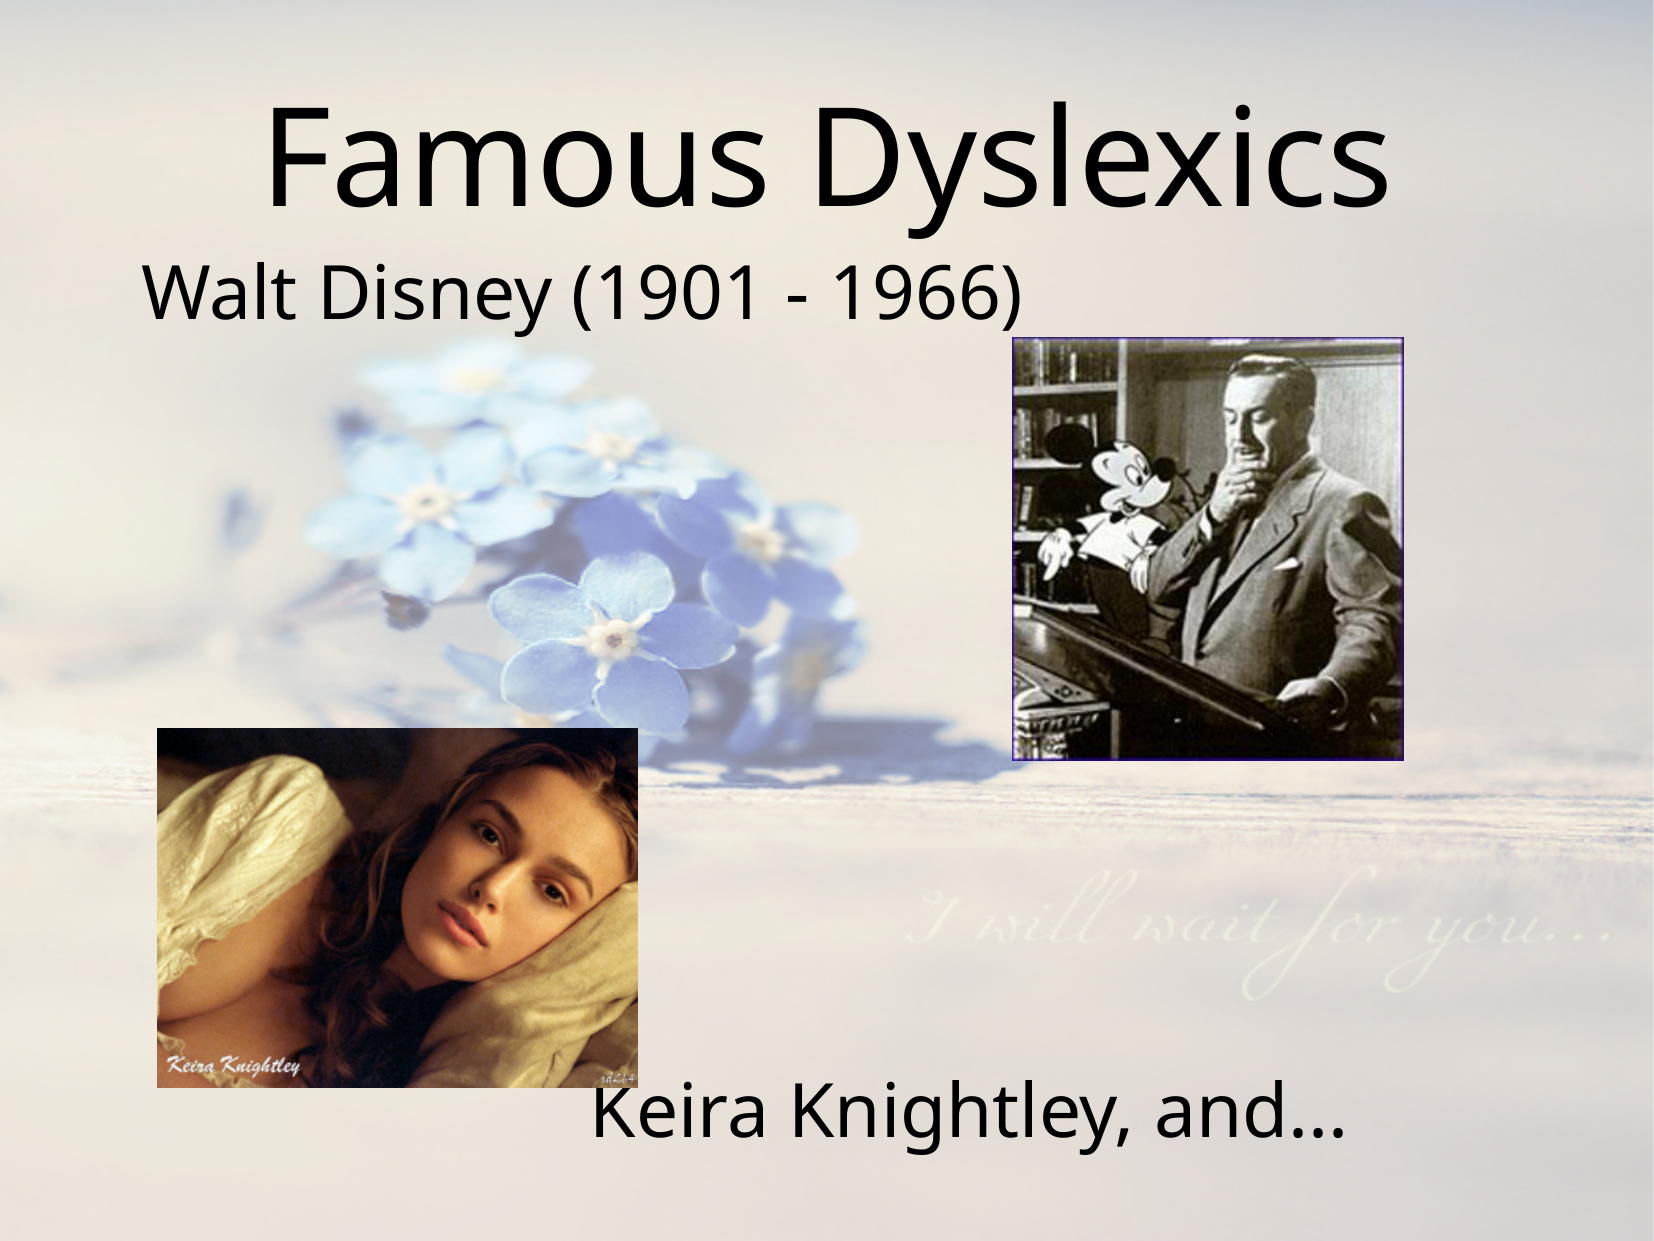

# Famous Dyslexics
 Walt Disney (1901 - 1966)
 Keira Knightley, and...